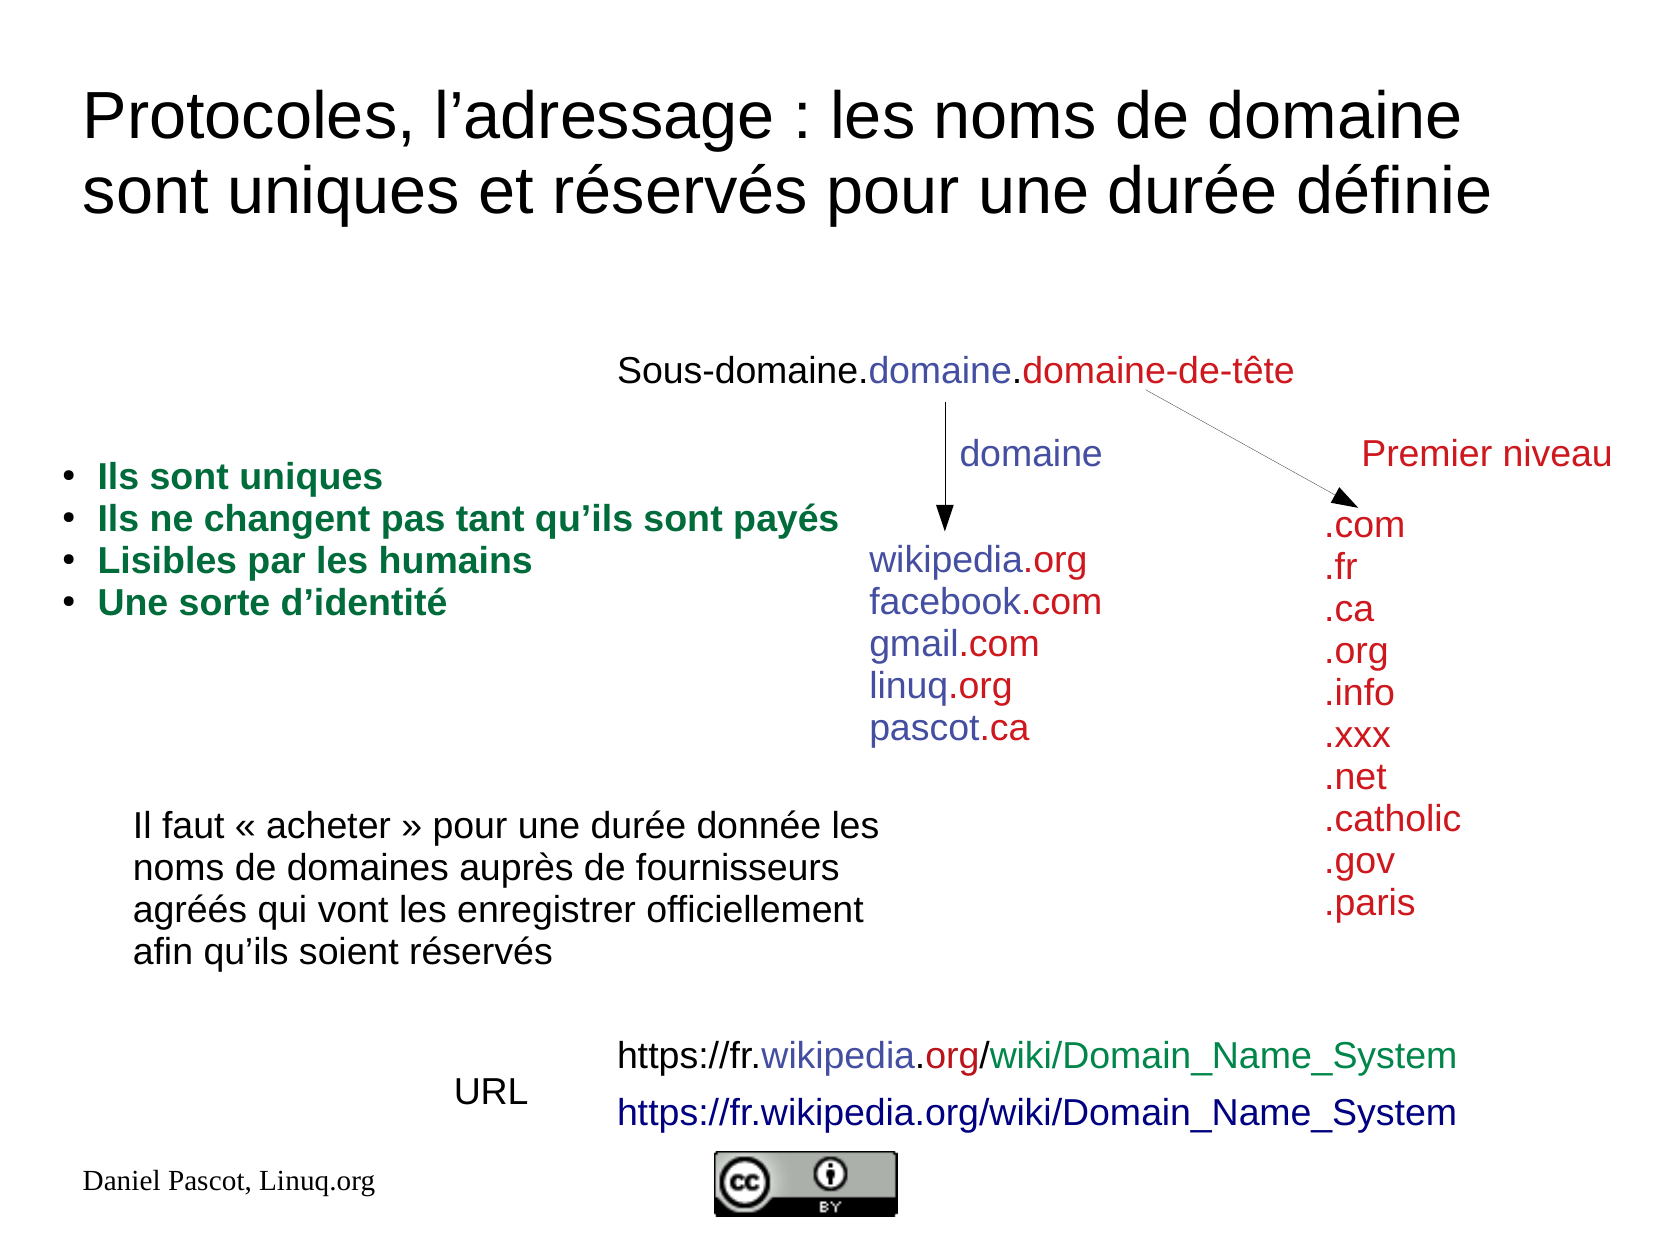

# Protocoles, l’adressage : les noms de domaine sont uniques et réservés pour une durée définie
Sous-domaine.domaine.domaine-de-tête
domaine
Premier niveau
Ils sont uniques
Ils ne changent pas tant qu’ils sont payés
Lisibles par les humains
Une sorte d’identité
.com
.fr
.ca
.org
.info
.xxx
.net
.catholic
.gov
.paris
wikipedia.org
facebook.com
gmail.com
linuq.org
pascot.ca
Il faut « acheter » pour une durée donnée les noms de domaines auprès de fournisseurs agréés qui vont les enregistrer officiellement afin qu’ils soient réservés
https://fr.wikipedia.org/wiki/Domain_Name_System
URL
https://fr.wikipedia.org/wiki/Domain_Name_System